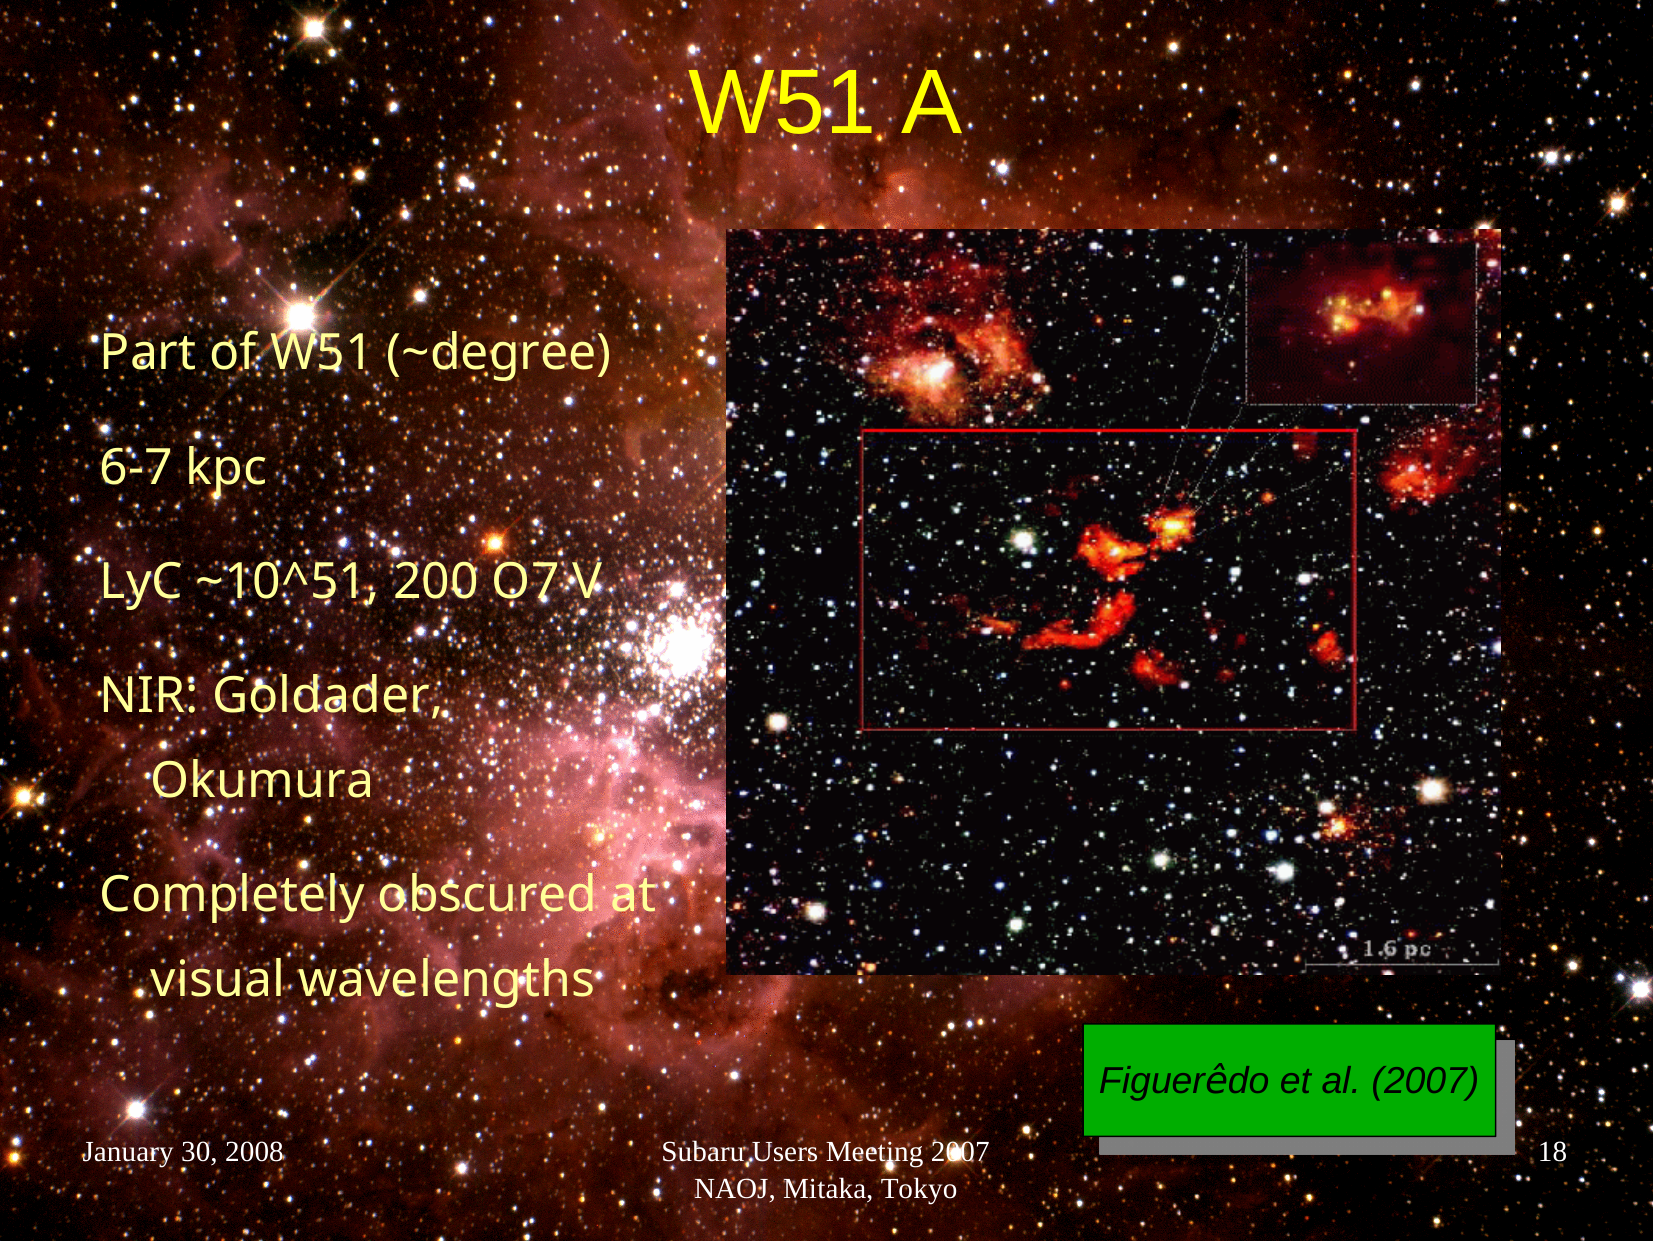

# W51 A
Part of W51 (~degree)‏
6-7 kpc
LyC ~10^51, 200 O7 V
NIR: Goldader, Okumura
Completely obscured at visual wavelengths
Figuerêdo et al. (2007)‏
18